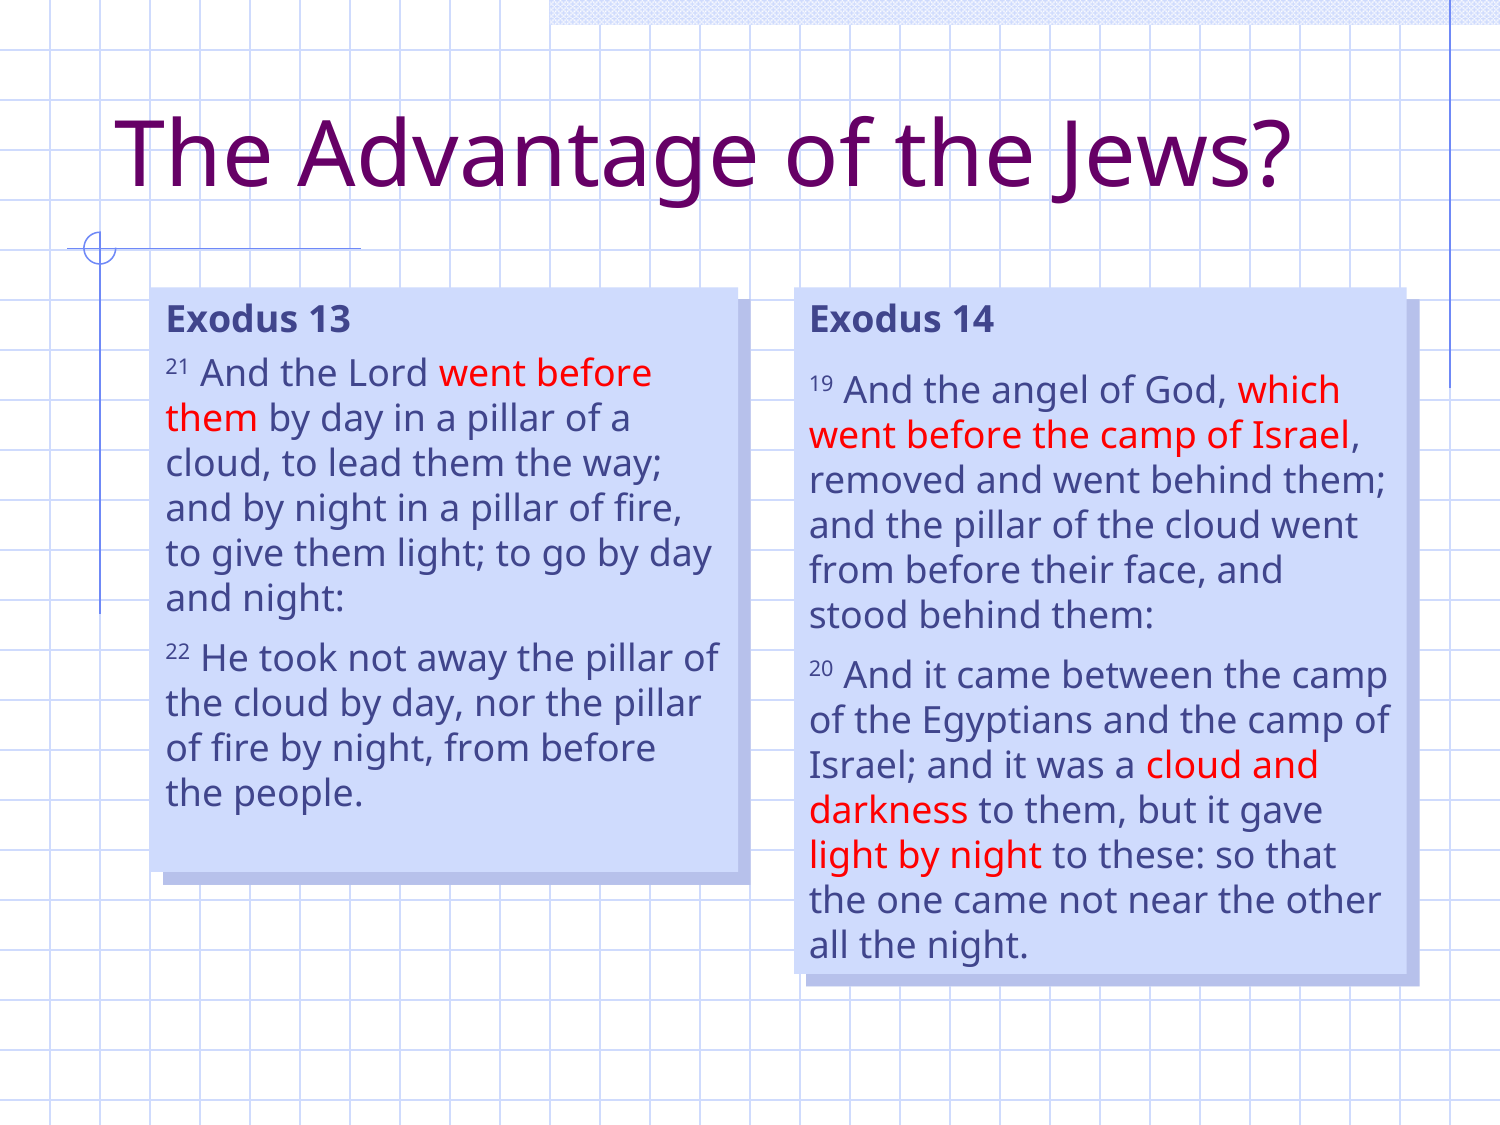

# The Advantage of the Jews?
Exodus 13
21 And the Lord went before them by day in a pillar of a cloud, to lead them the way; and by night in a pillar of fire, to give them light; to go by day and night:
22 He took not away the pillar of the cloud by day, nor the pillar of fire by night, from before the people.
Exodus 14
19 And the angel of God, which went before the camp of Israel, removed and went behind them; and the pillar of the cloud went from before their face, and stood behind them:
20 And it came between the camp of the Egyptians and the camp of Israel; and it was a cloud and darkness to them, but it gave light by night to these: so that the one came not near the other all the night.